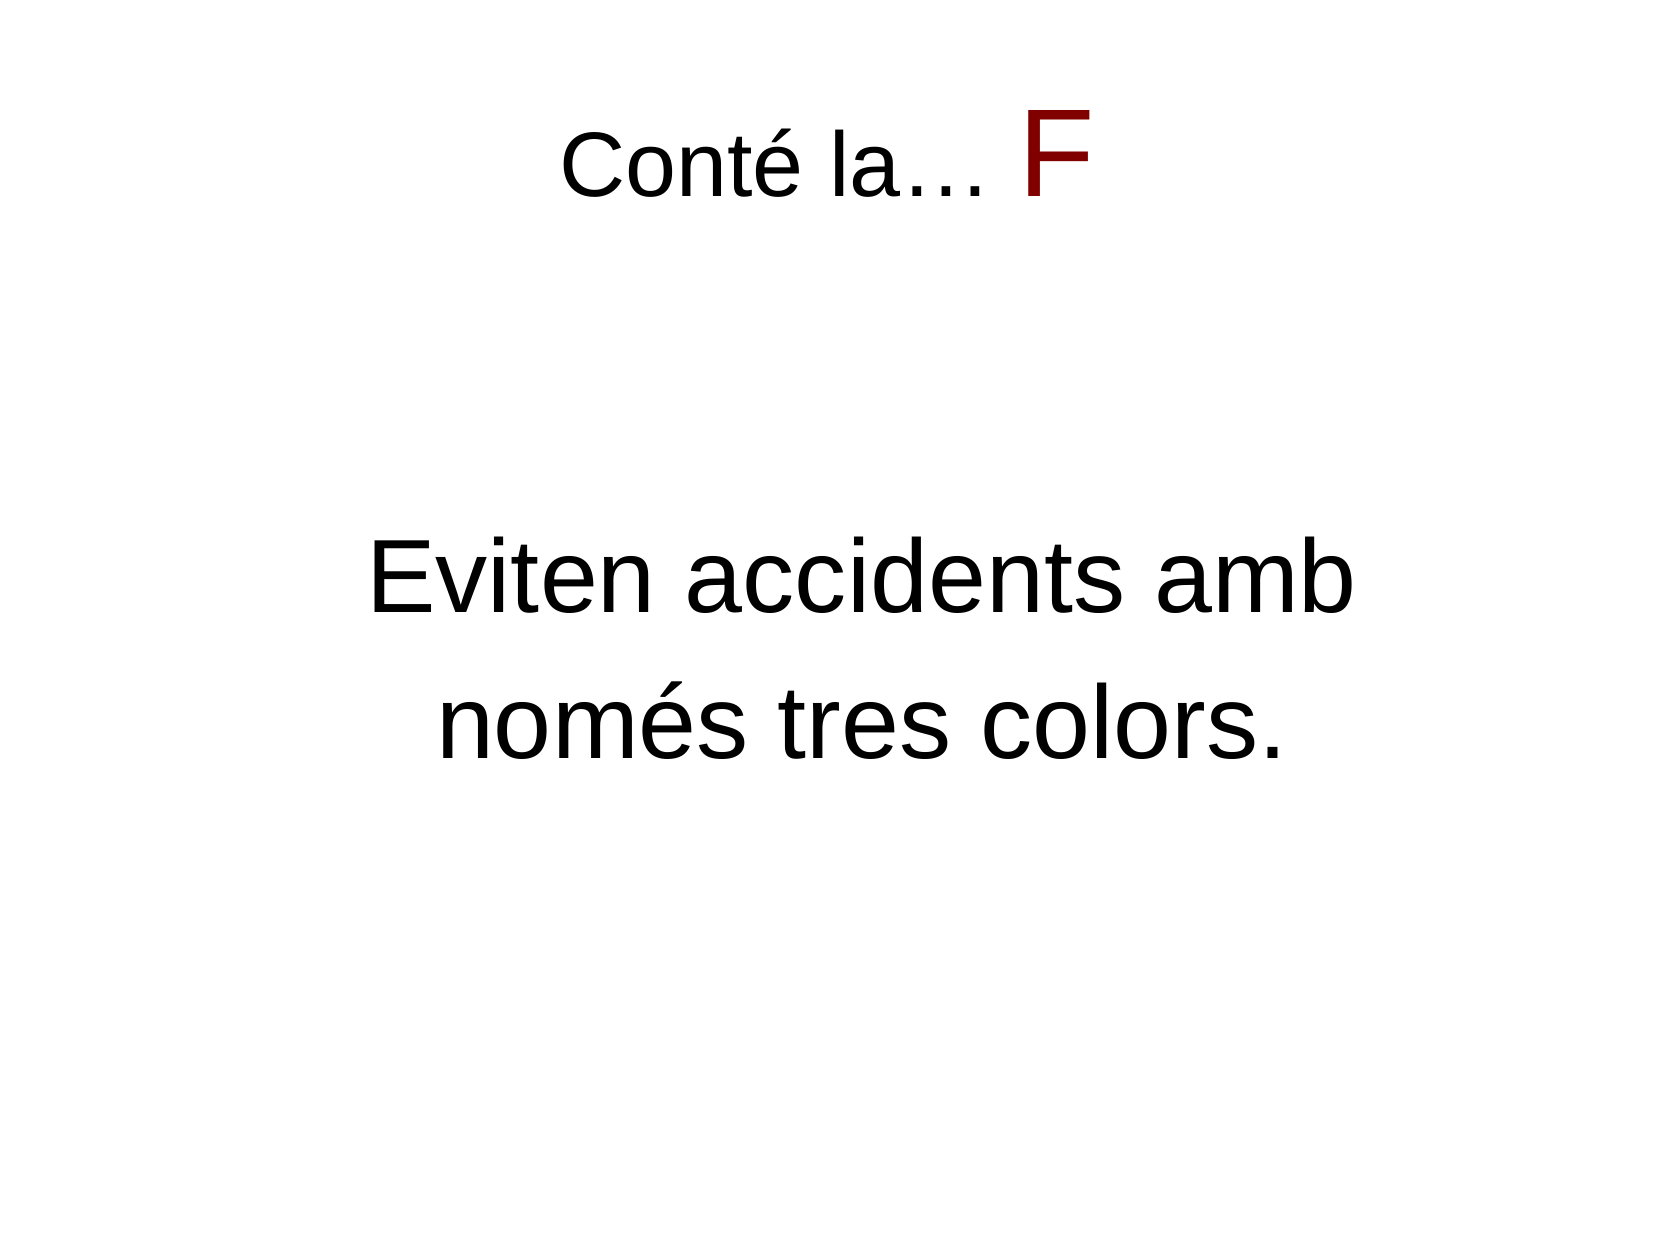

# Conté la… F
Eviten accidents amb
només tres colors.